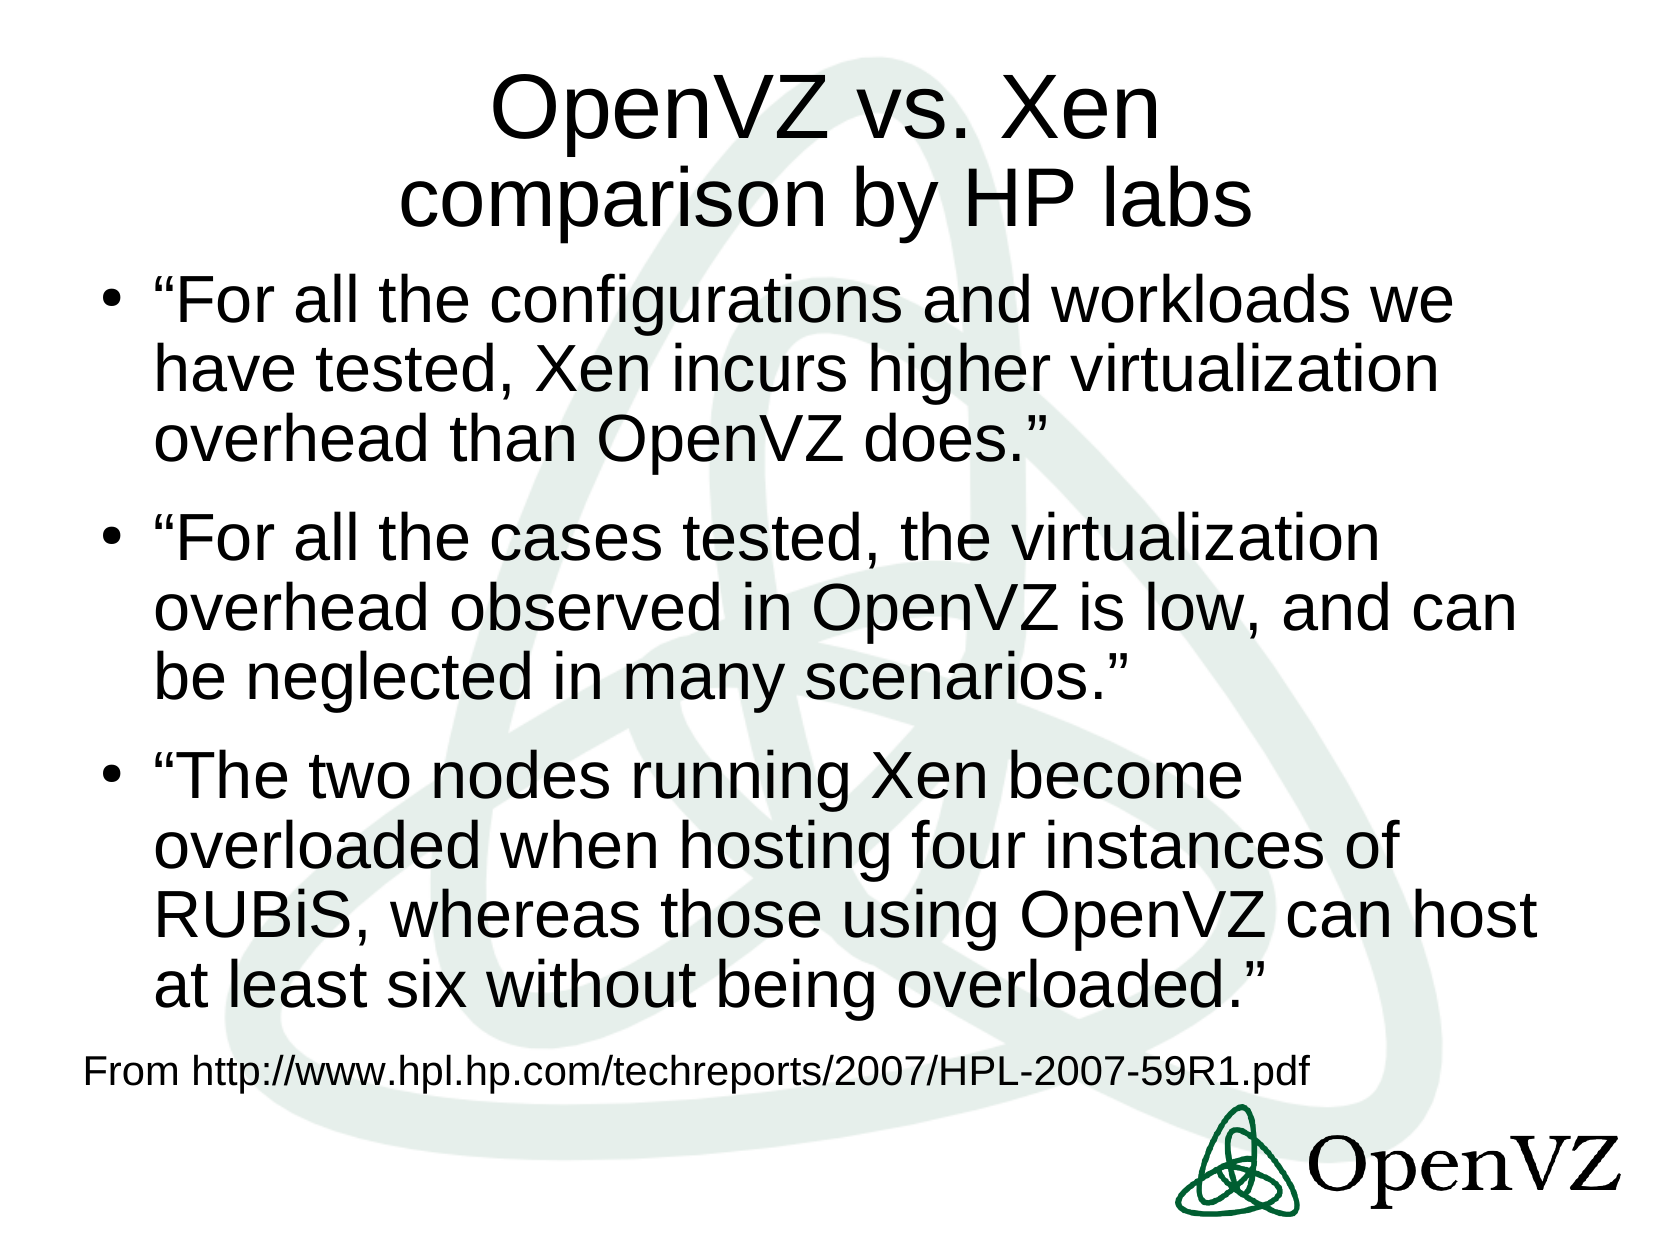

# OpenVZ vs. Xen comparison by HP labs
“For all the configurations and workloads we have tested, Xen incurs higher virtualization overhead than OpenVZ does.”
“For all the cases tested, the virtualization overhead observed in OpenVZ is low, and can be neglected in many scenarios.”
“The two nodes running Xen become overloaded when hosting four instances of RUBiS, whereas those using OpenVZ can host at least six without being overloaded.”
From http://www.hpl.hp.com/techreports/2007/HPL-2007-59R1.pdf